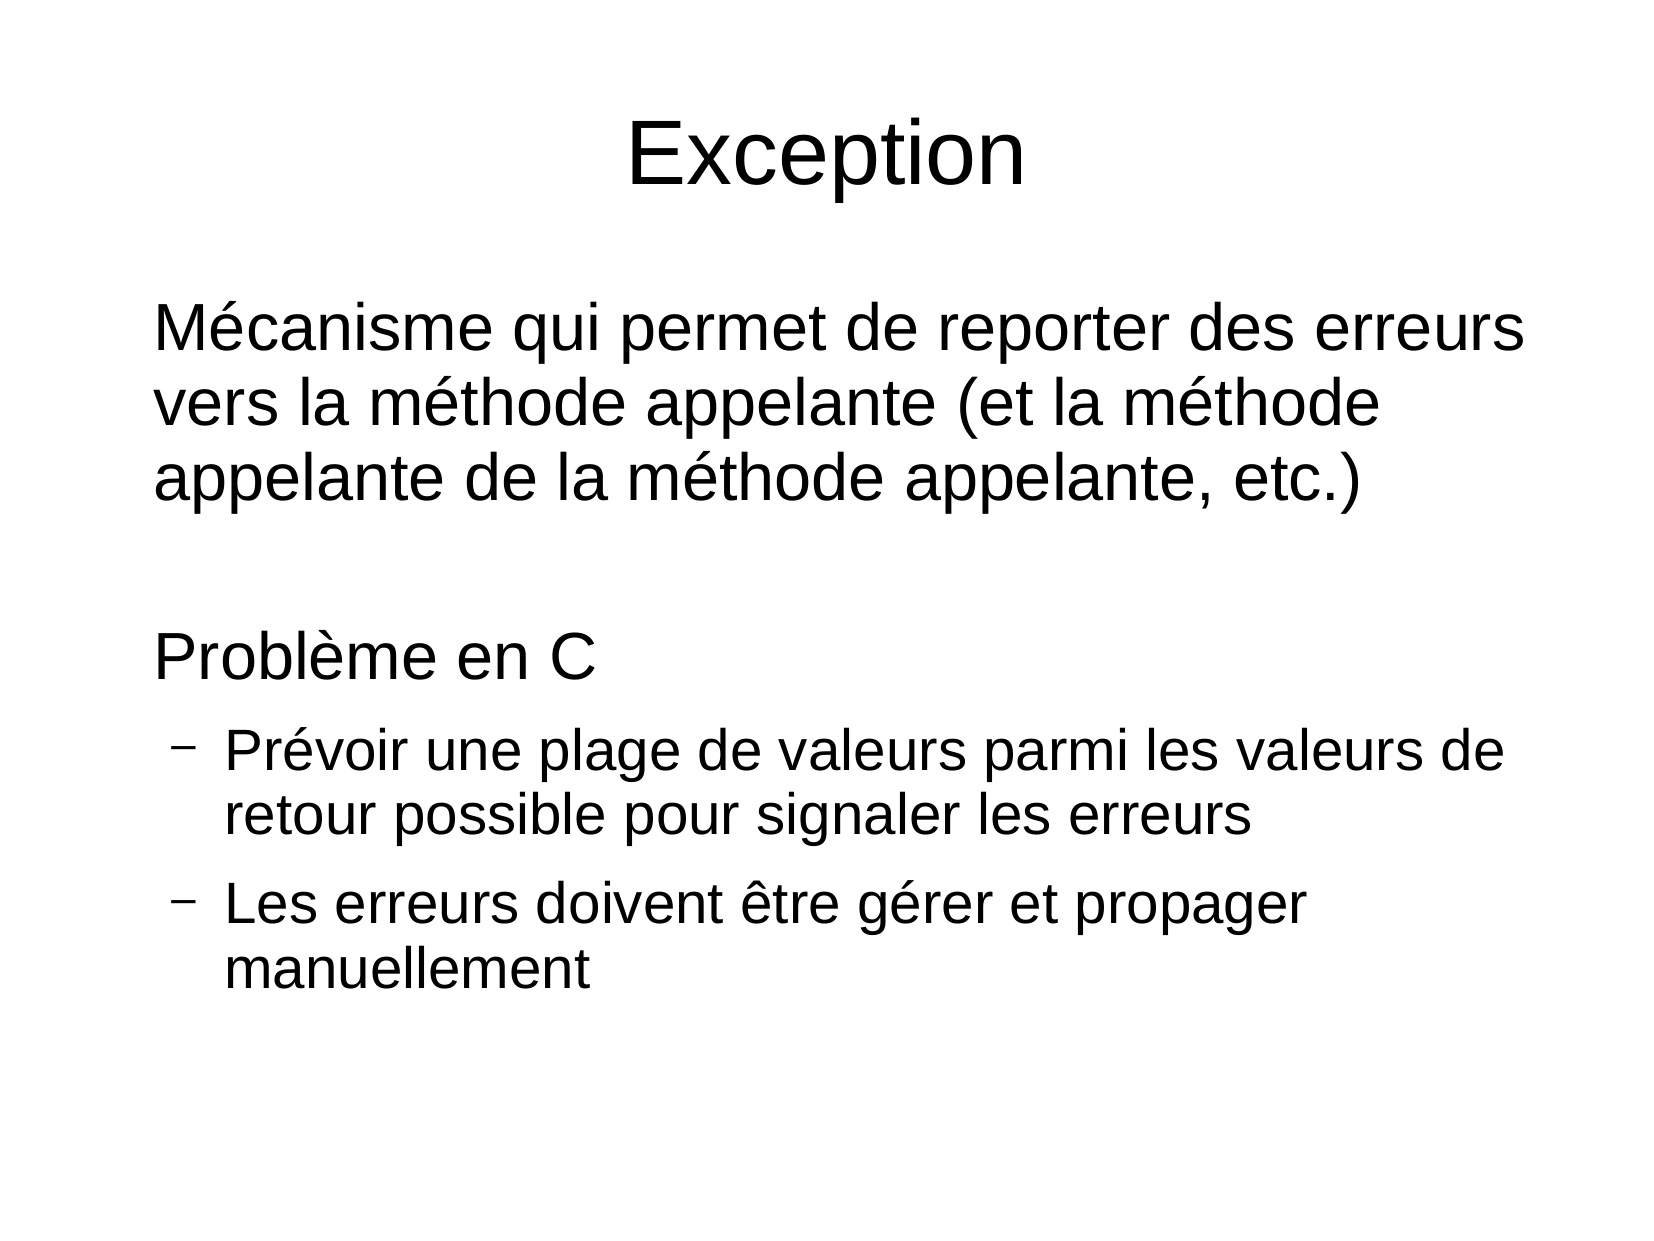

# Exception
Mécanisme qui permet de reporter des erreurs vers la méthode appelante (et la méthode appelante de la méthode appelante, etc.)
Problème en C
Prévoir une plage de valeurs parmi les valeurs de retour possible pour signaler les erreurs
Les erreurs doivent être gérer et propager manuellement